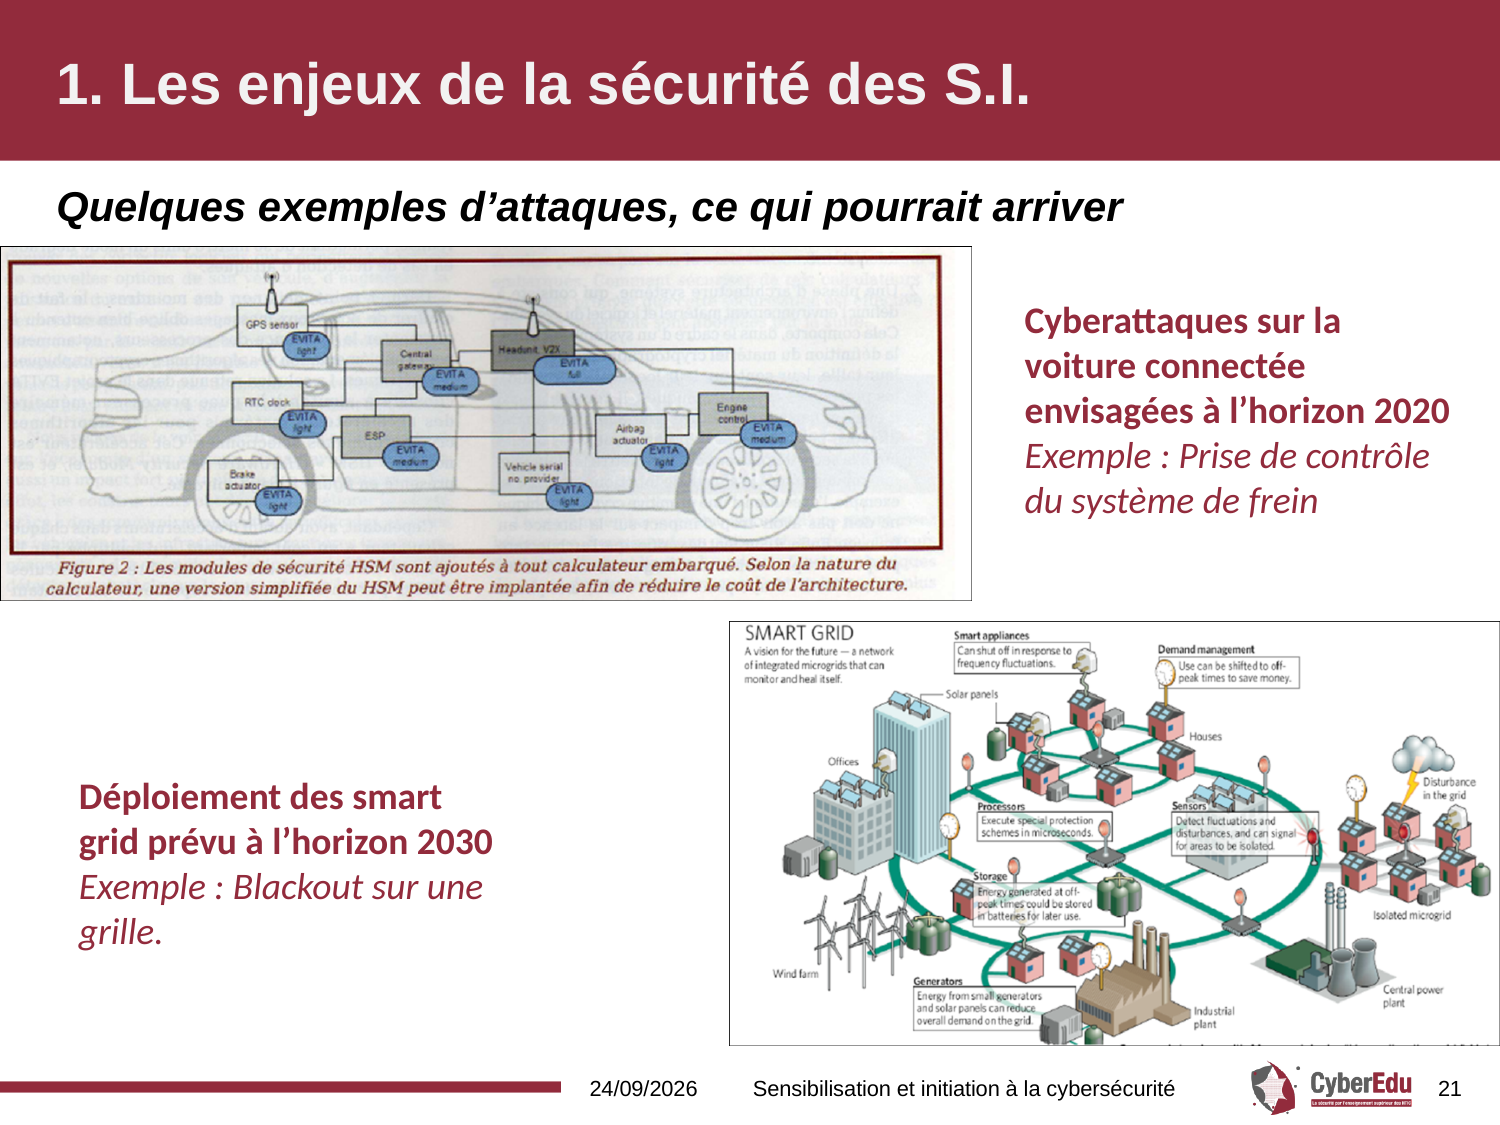

# 1. Les enjeux de la sécurité des S.I.
Quelques exemples d’attaques, ce qui pourrait arriver
Cyberattaques sur la voiture connectée envisagées à l’horizon 2020
Exemple : Prise de contrôle du système de frein
Déploiement des smart grid prévu à l’horizon 2030
Exemple : Blackout sur une grille.
Sensibilisation et initiation à la cybersécurité